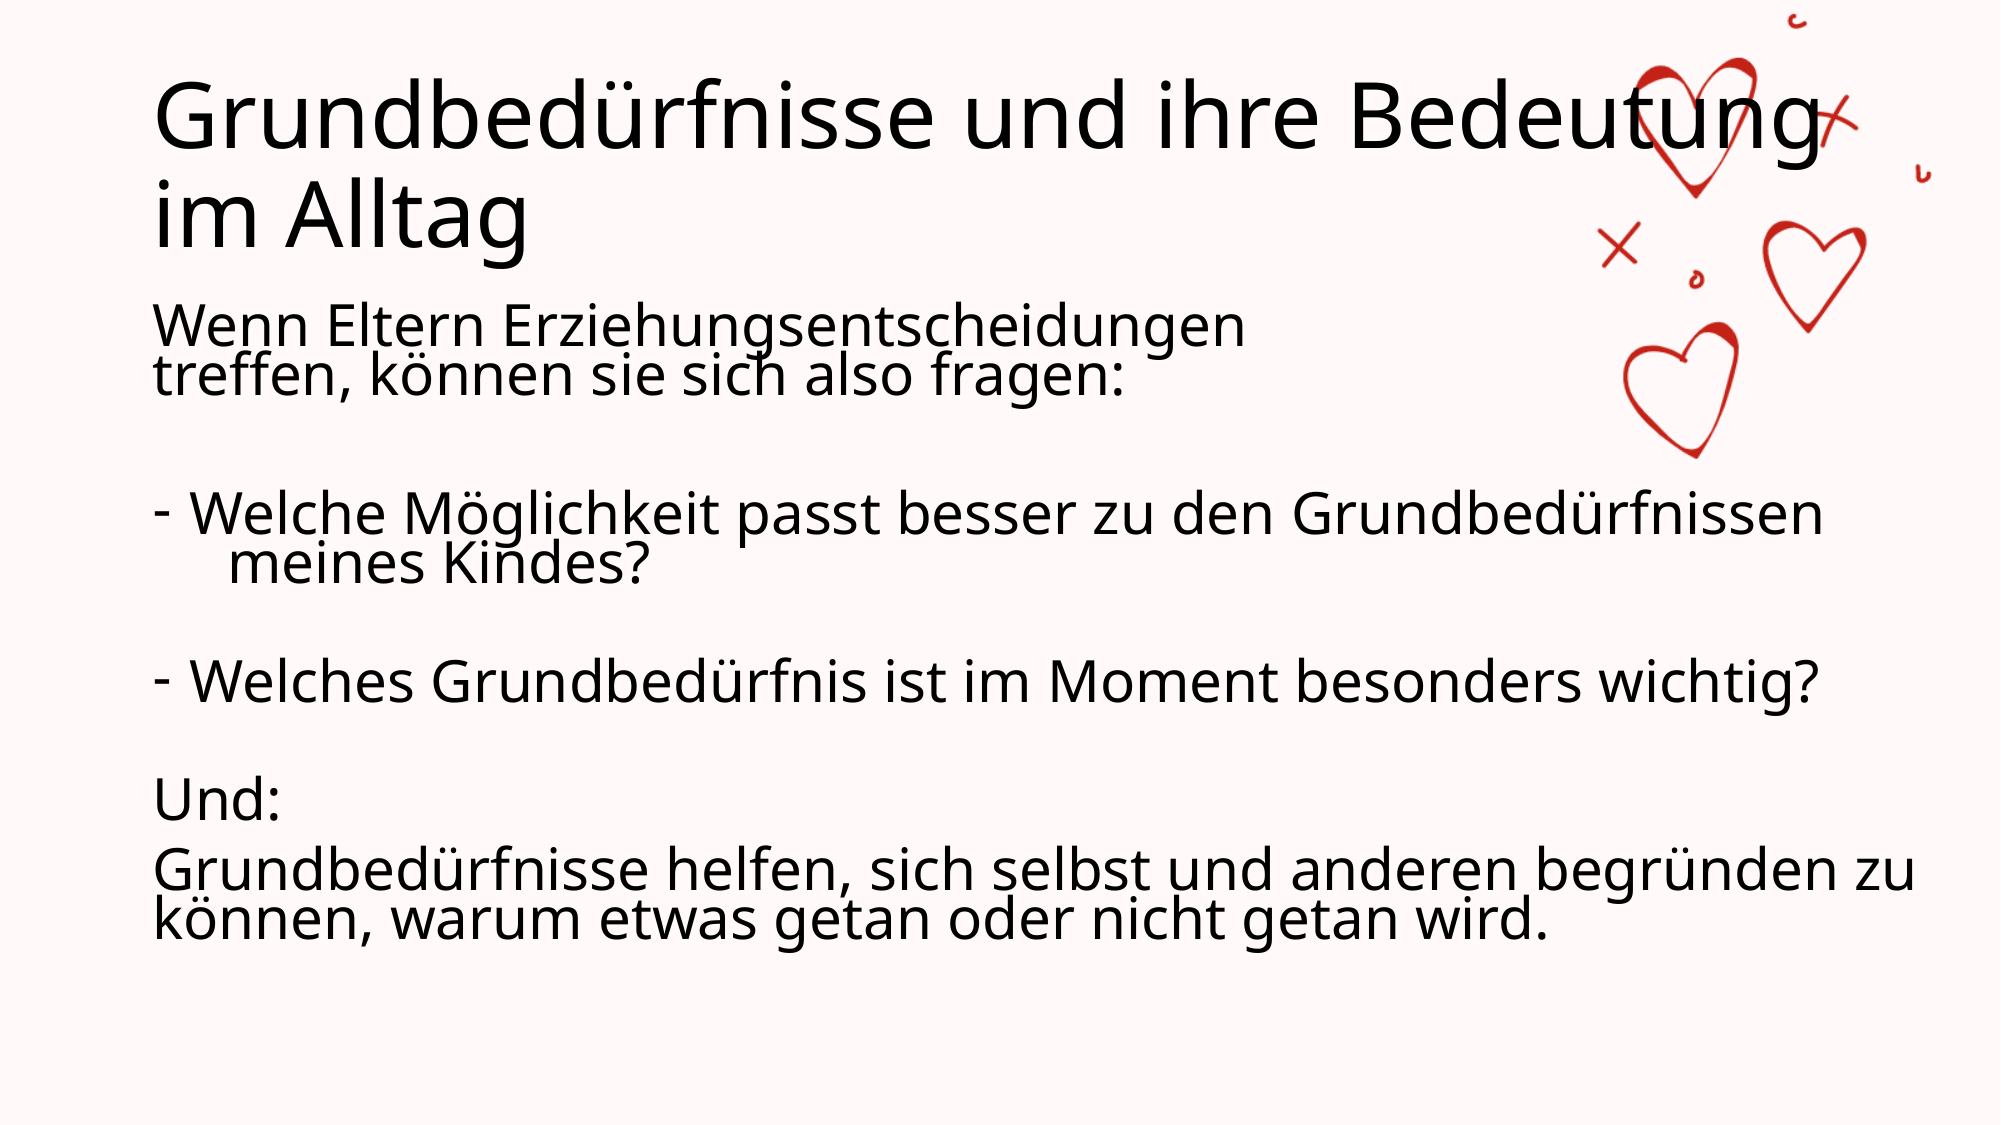

# Grundbedürfnisse und ihre Bedeutung im Alltag
Wenn Eltern Erziehungsentscheidungen
treffen, können sie sich also fragen:
Welche Möglichkeit passt besser zu den Grundbedürfnissen meines Kindes?
Welches Grundbedürfnis ist im Moment besonders wichtig?
Und:
Grundbedürfnisse helfen, sich selbst und anderen begründen zu können, warum etwas getan oder nicht getan wird.